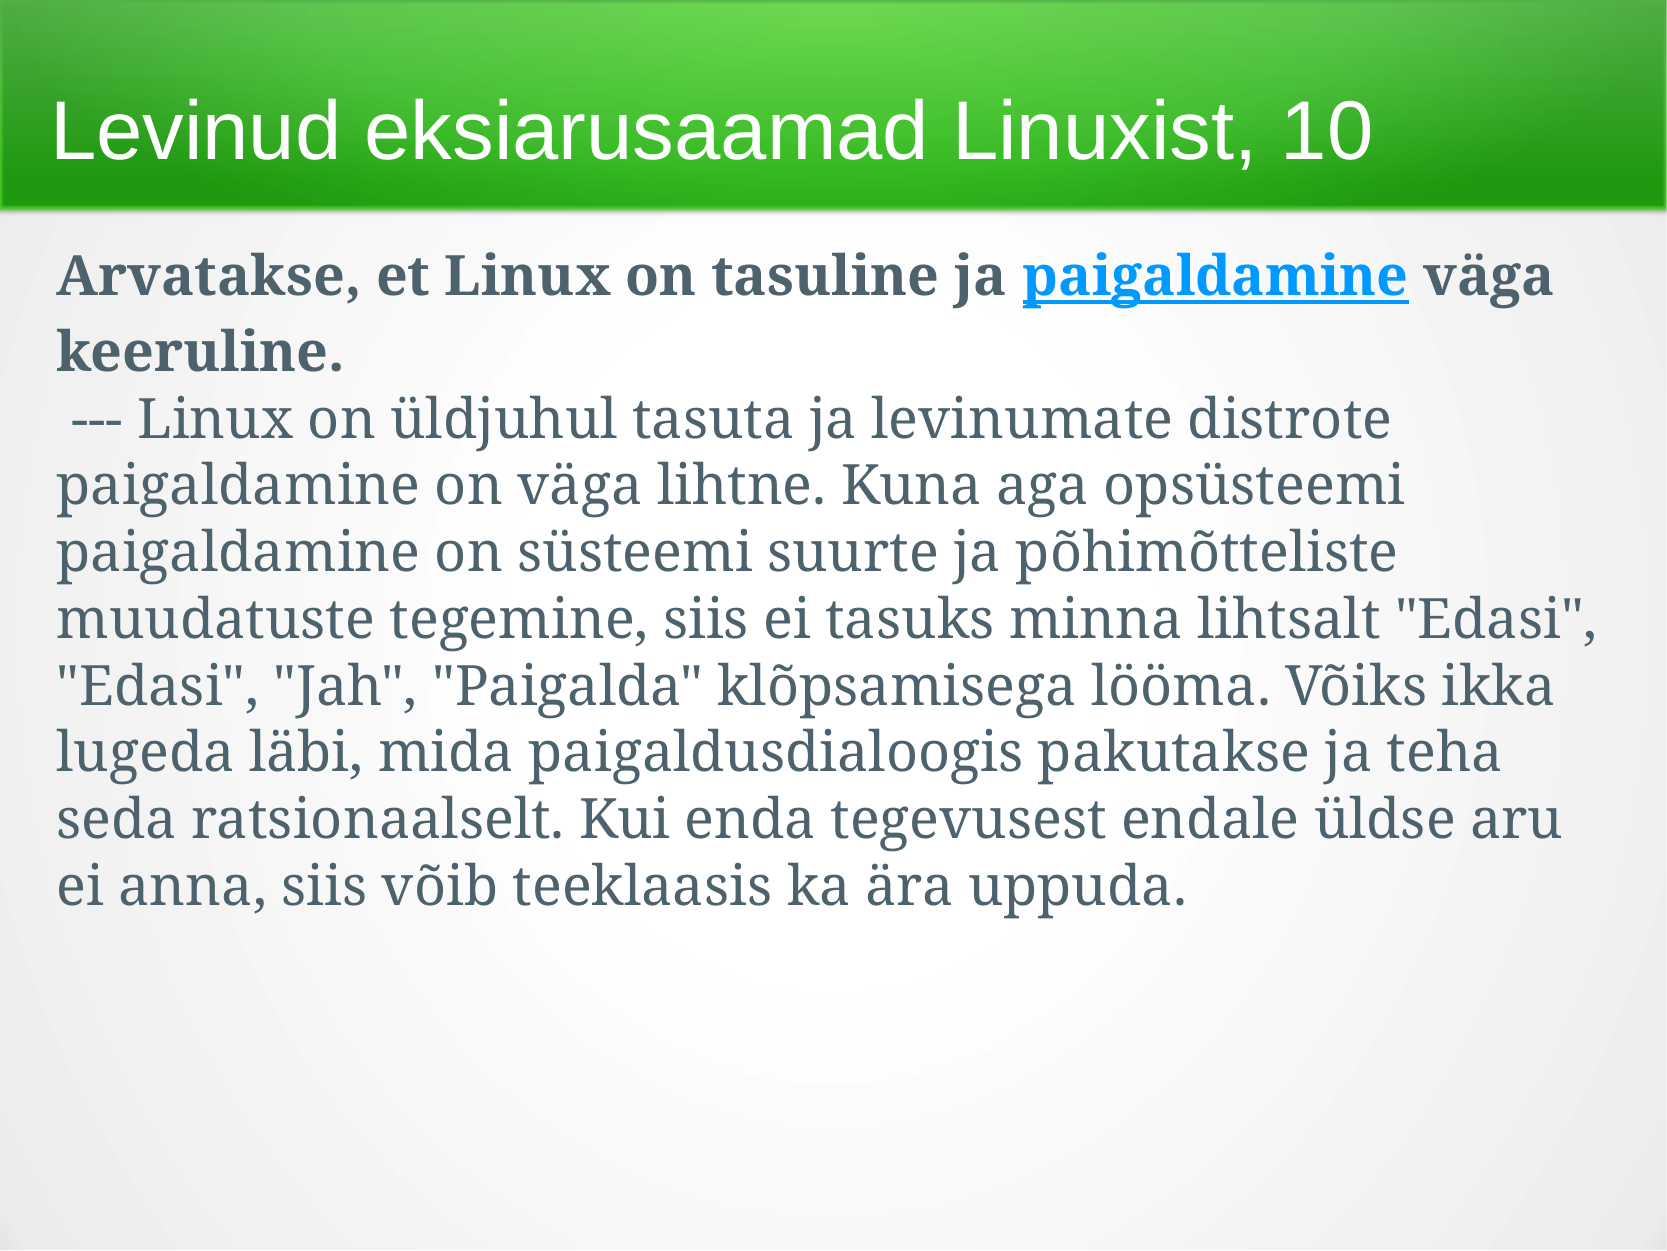

# Levinud eksiarusaamad Linuxist, 10
Arvatakse, et Linux on tasuline ja paigaldamine väga keeruline.
 --- Linux on üldjuhul tasuta ja levinumate distrote paigaldamine on väga lihtne. Kuna aga opsüsteemi paigaldamine on süsteemi suurte ja põhimõtteliste muudatuste tegemine, siis ei tasuks minna lihtsalt "Edasi", "Edasi", "Jah", "Paigalda" klõpsamisega lööma. Võiks ikka lugeda läbi, mida paigaldusdialoogis pakutakse ja teha seda ratsionaalselt. Kui enda tegevusest endale üldse aru ei anna, siis võib teeklaasis ka ära uppuda.